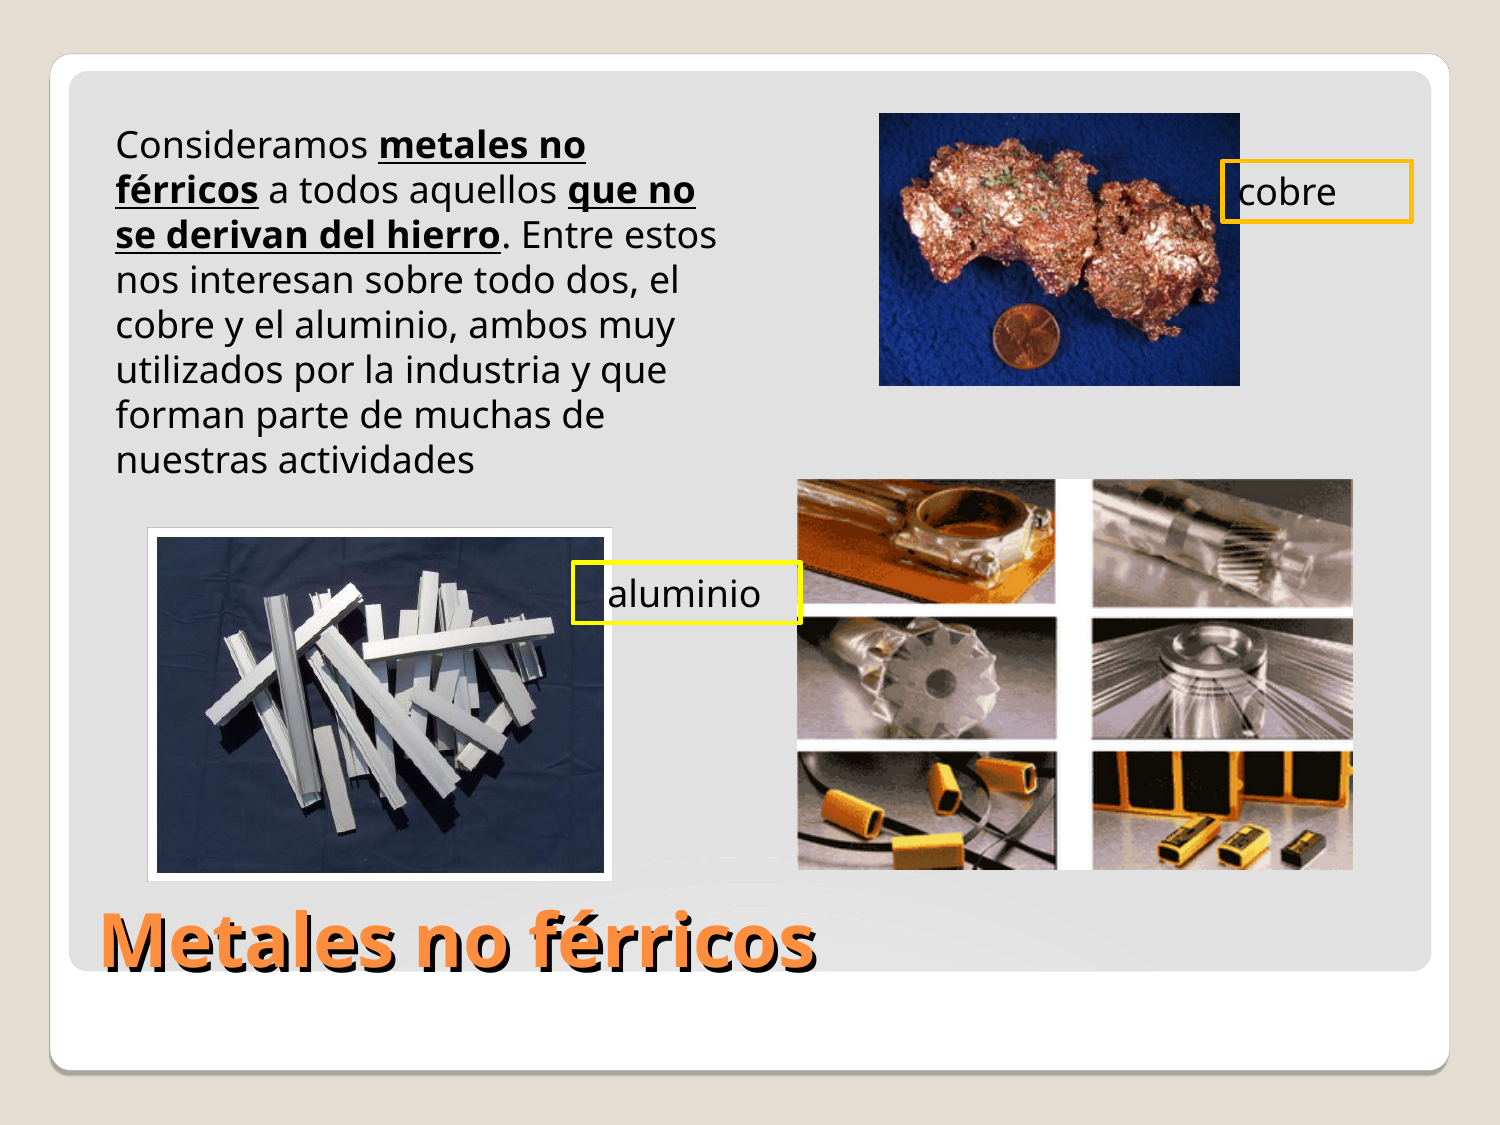

Consideramos metales no férricos a todos aquellos que no se derivan del hierro. Entre estos nos interesan sobre todo dos, el cobre y el aluminio, ambos muy utilizados por la industria y que forman parte de muchas de nuestras actividades
cobre
 aluminio
# Metales no férricos